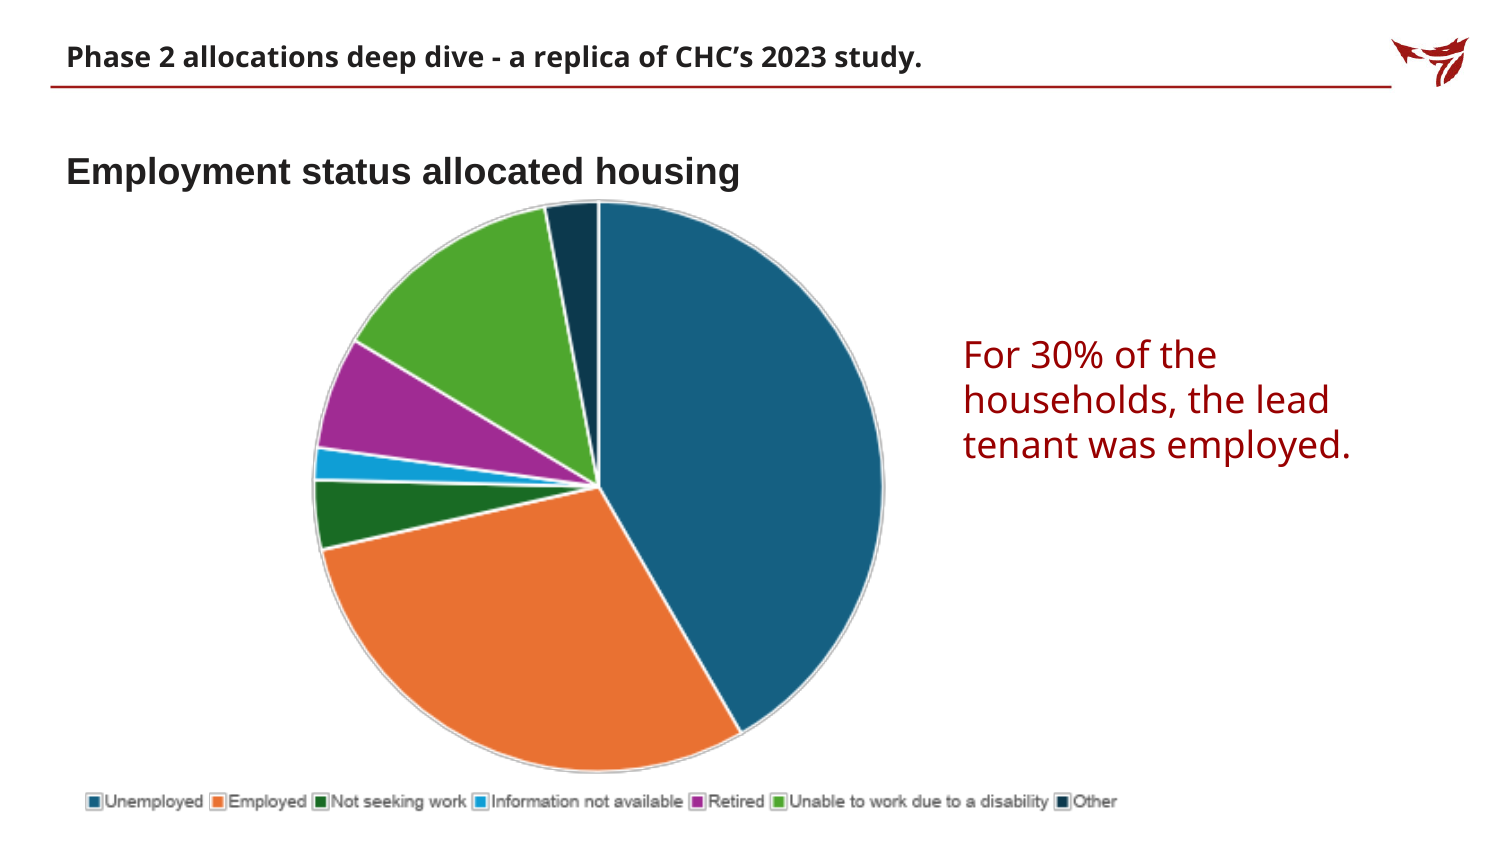

Phase 2 allocations deep dive - a replica of CHC’s 2023 study.
# Employment status allocated housing
For 30% of the households, the lead tenant was employed.